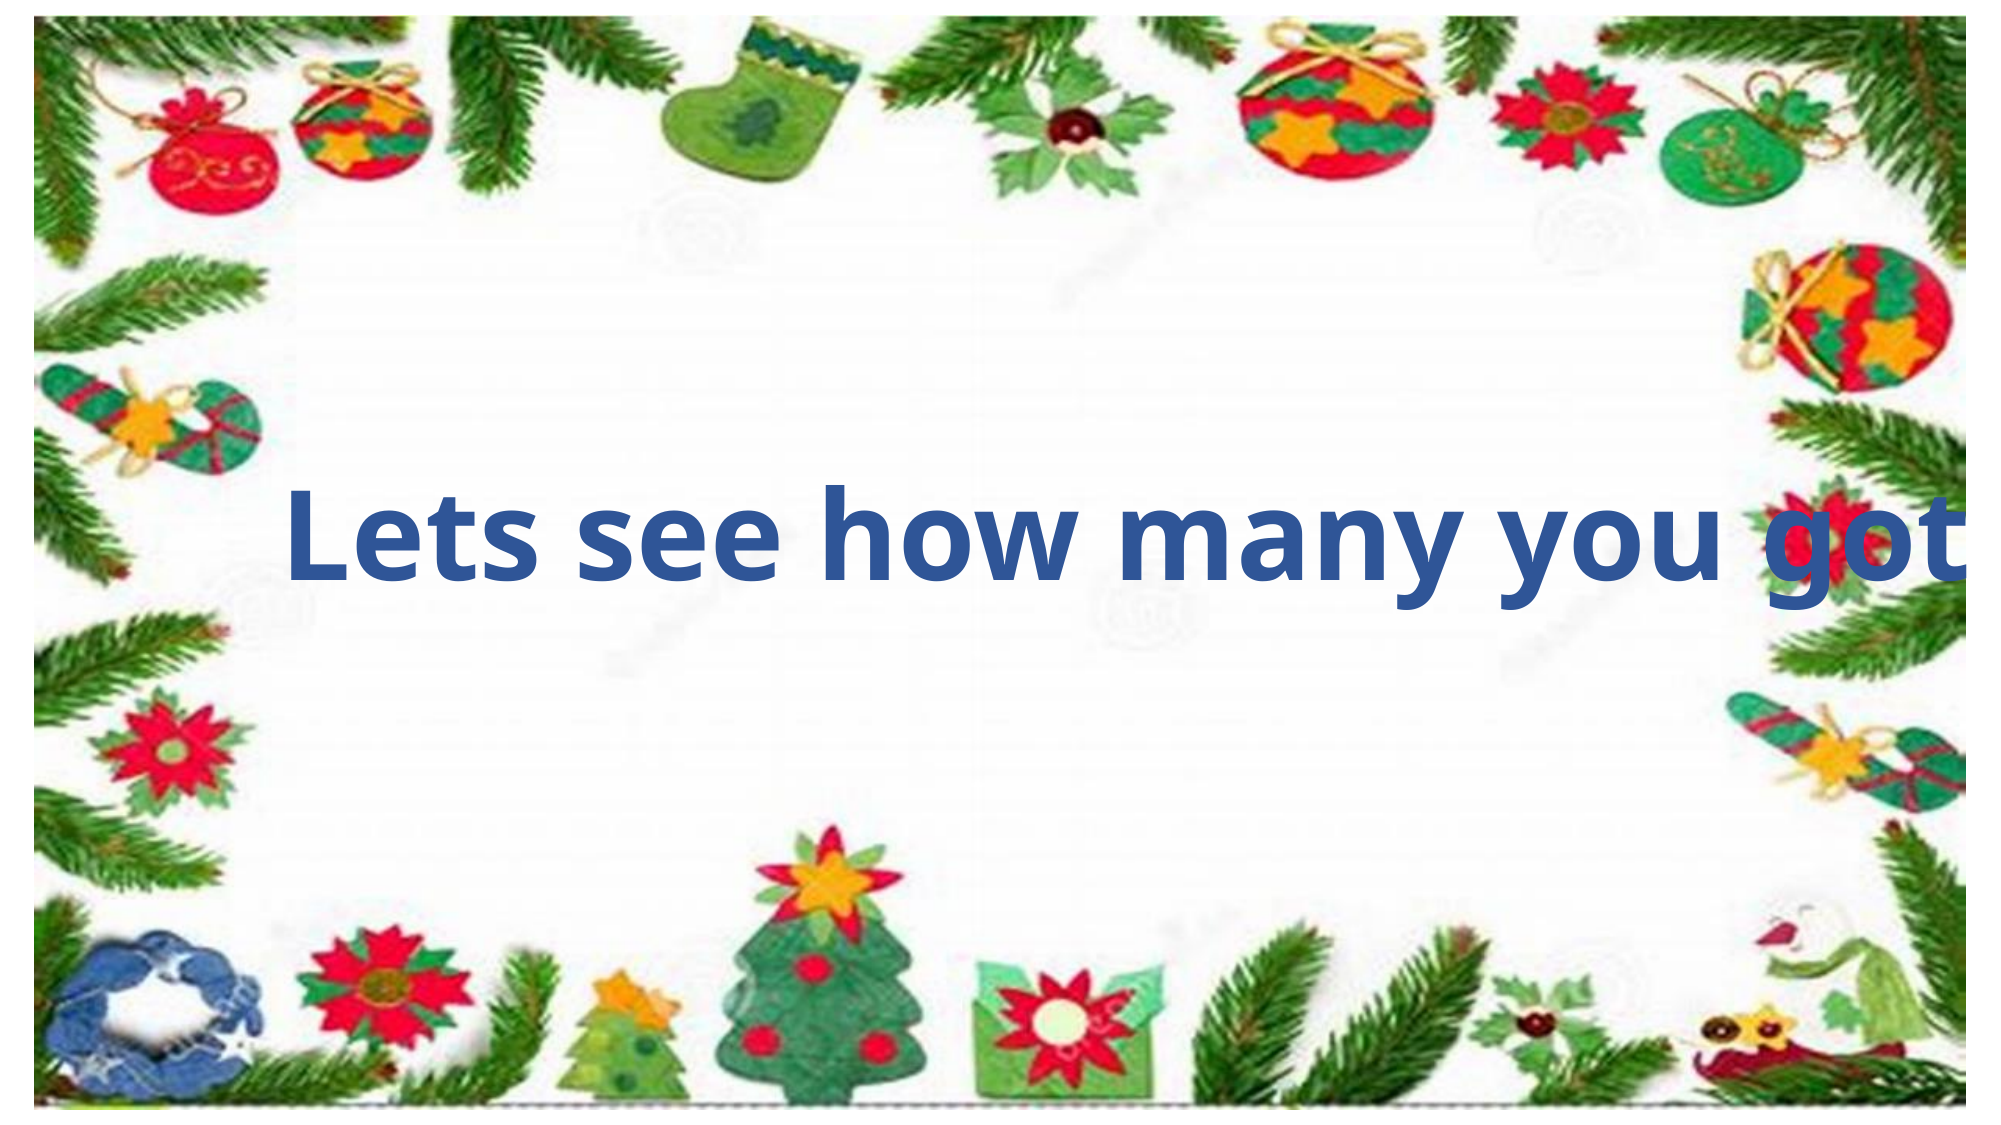

Lets see how many you got right